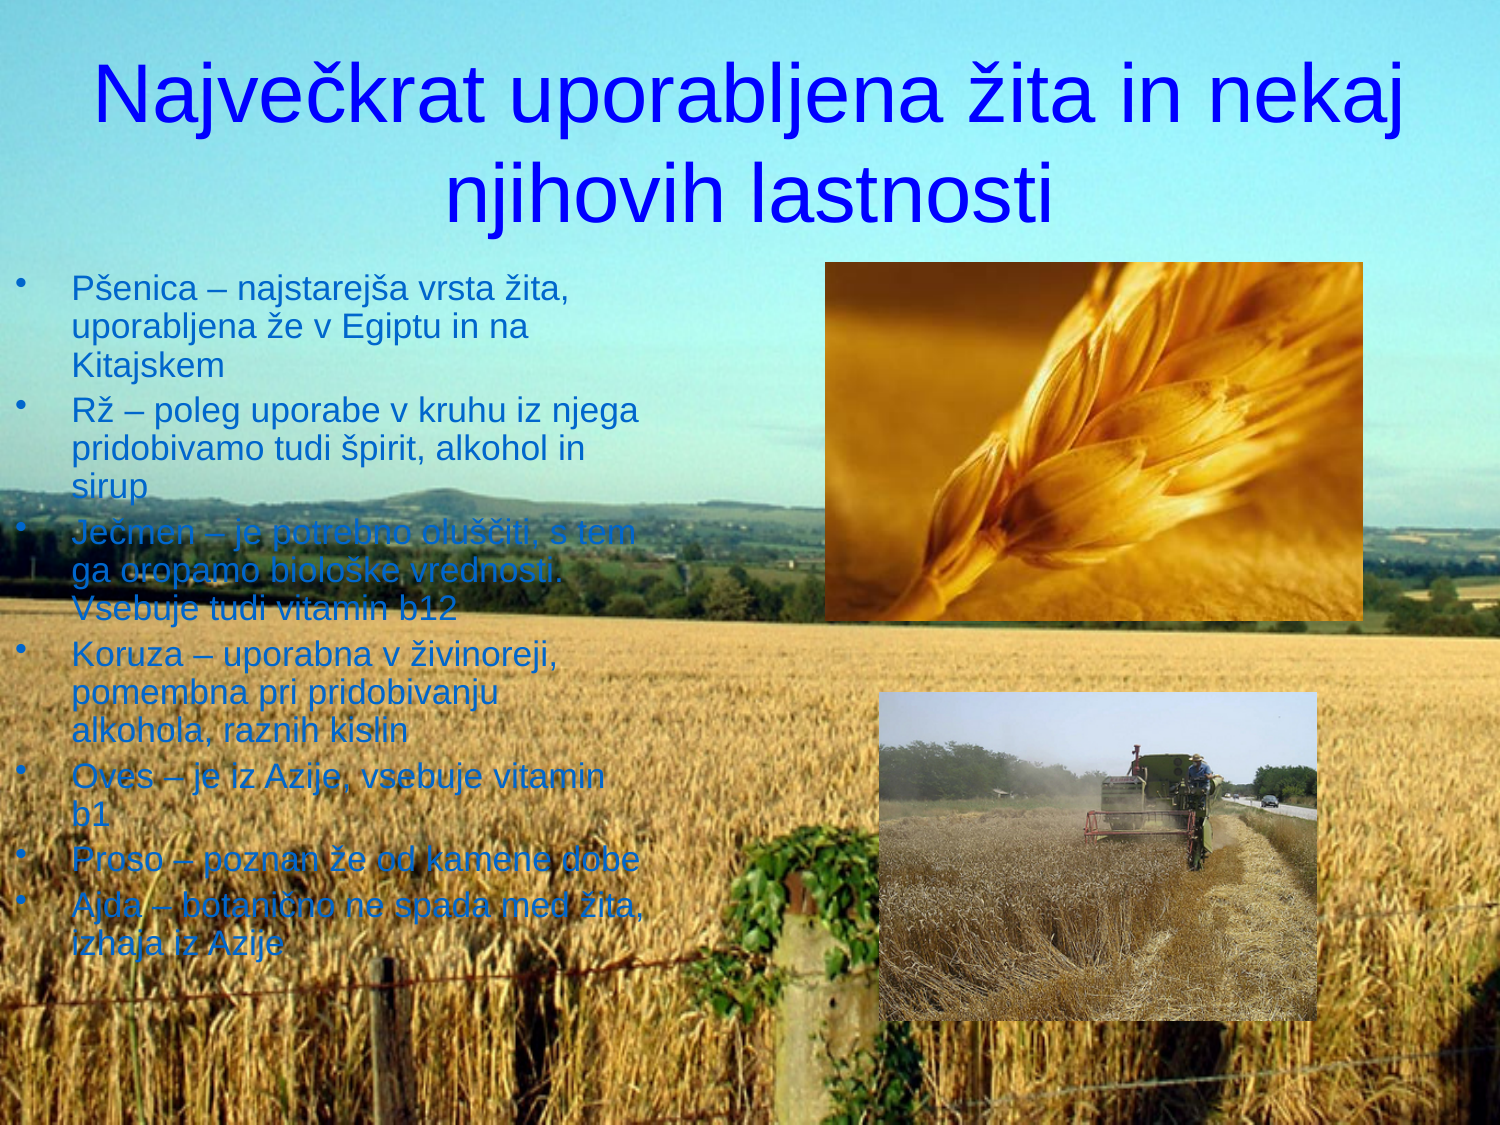

# Največkrat uporabljena žita in nekaj njihovih lastnosti
Pšenica – najstarejša vrsta žita, uporabljena že v Egiptu in na Kitajskem
Rž – poleg uporabe v kruhu iz njega pridobivamo tudi špirit, alkohol in sirup
Ječmen – je potrebno oluščiti, s tem ga oropamo biološke vrednosti. Vsebuje tudi vitamin b12
Koruza – uporabna v živinoreji, pomembna pri pridobivanju alkohola, raznih kislin
Oves – je iz Azije, vsebuje vitamin b1
Proso – poznan že od kamene dobe
Ajda – botanično ne spada med žita, izhaja iz Azije